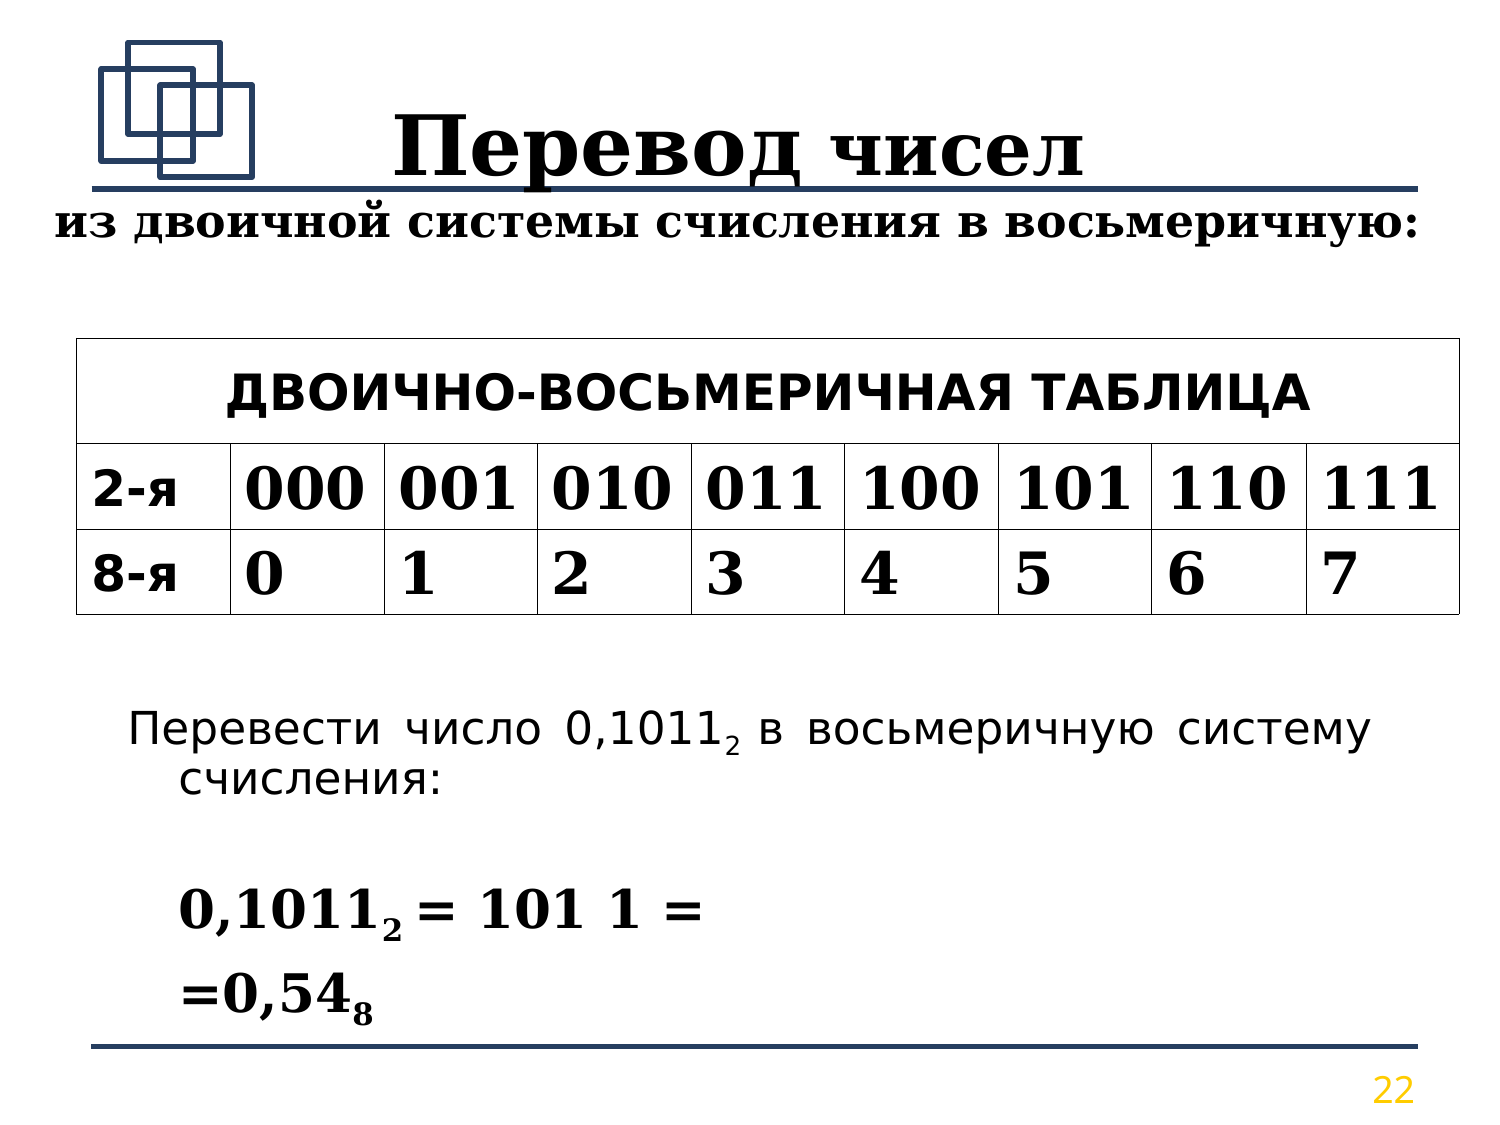

# Перевод чисел из двоичной системы счисления в восьмеричную:
| ДВОИЧНО-ВОСЬМЕРИЧНАЯ ТАБЛИЦА | | | | | | | | |
| --- | --- | --- | --- | --- | --- | --- | --- | --- |
| 2-я | 000 | 001 | 010 | 011 | 100 | 101 | 110 | 111 |
| 8-я | 0 | 1 | 2 | 3 | 4 | 5 | 6 | 7 |
Перевести число 0,10112 в восьмеричную систему счисления:
	0,10112 = 101 1 =
	=0,548